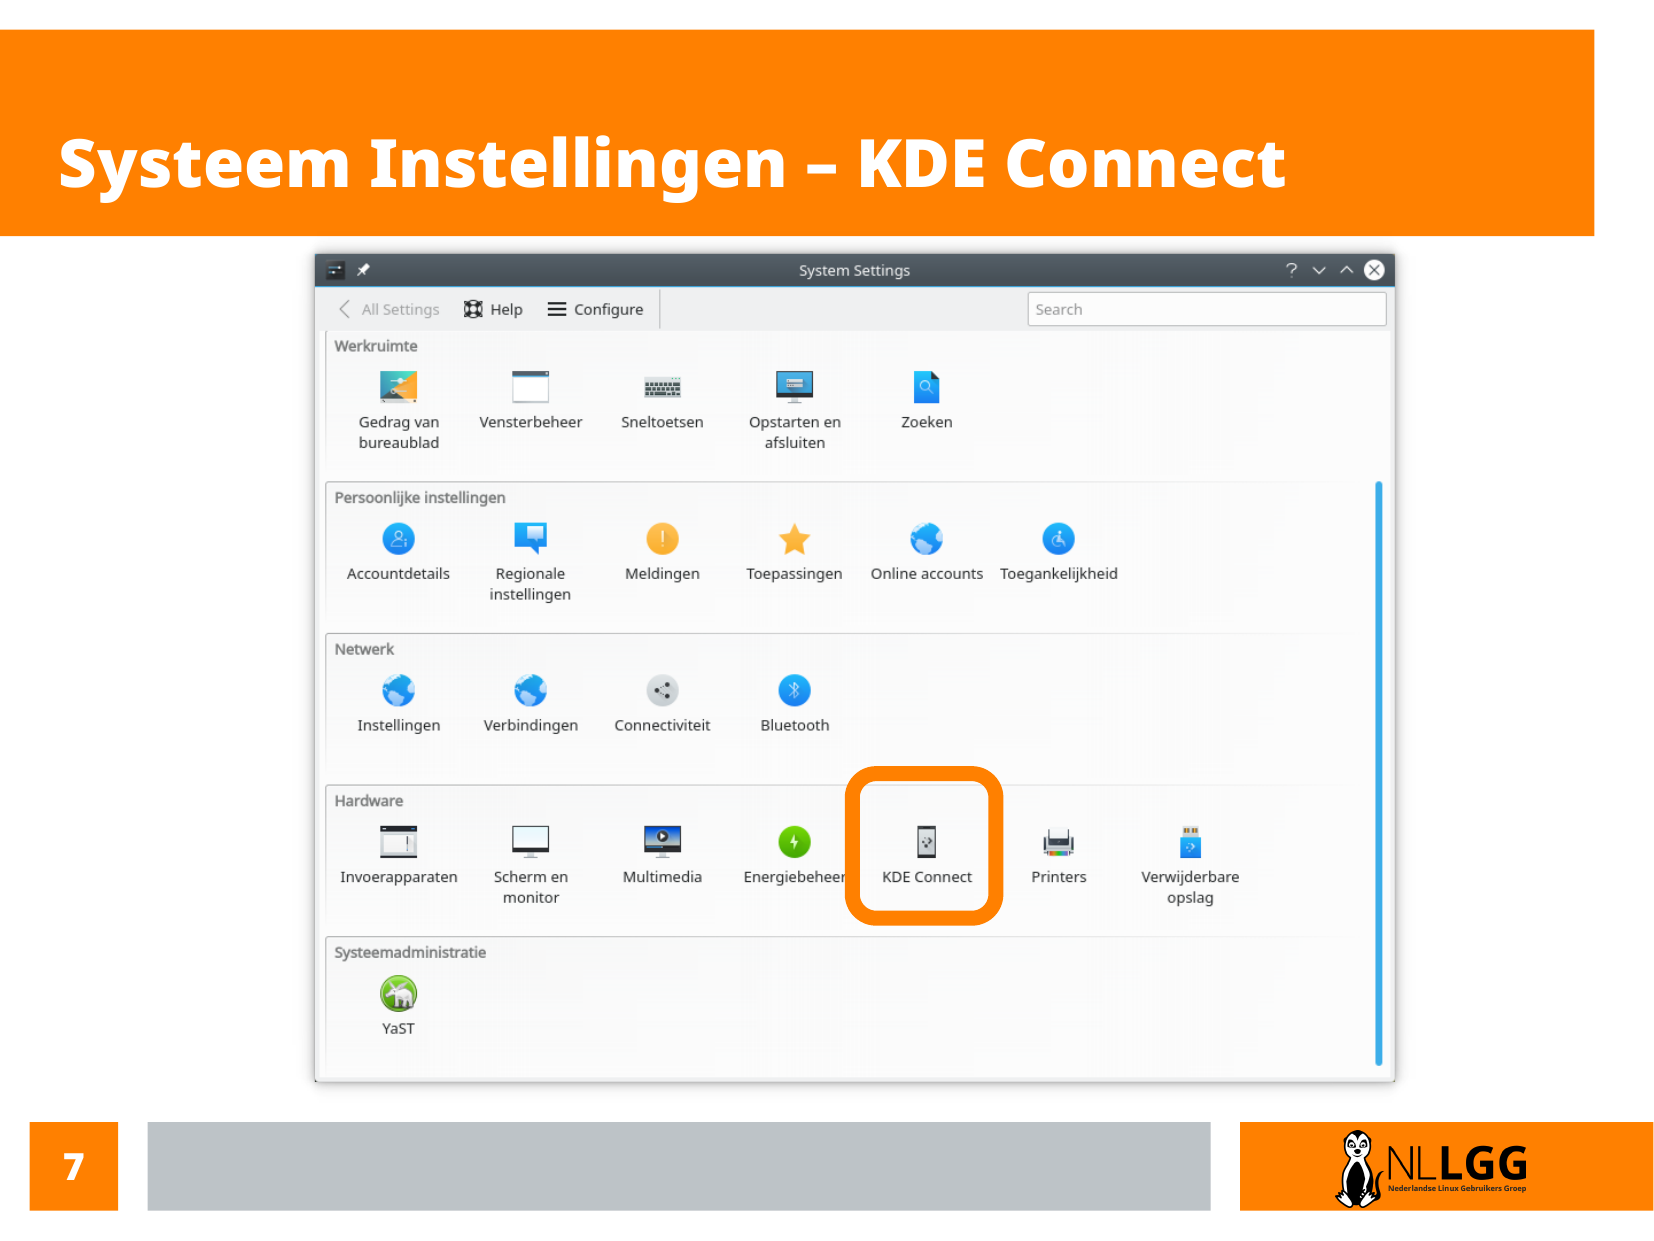

# Systeem Instellingen – KDE Connect
7